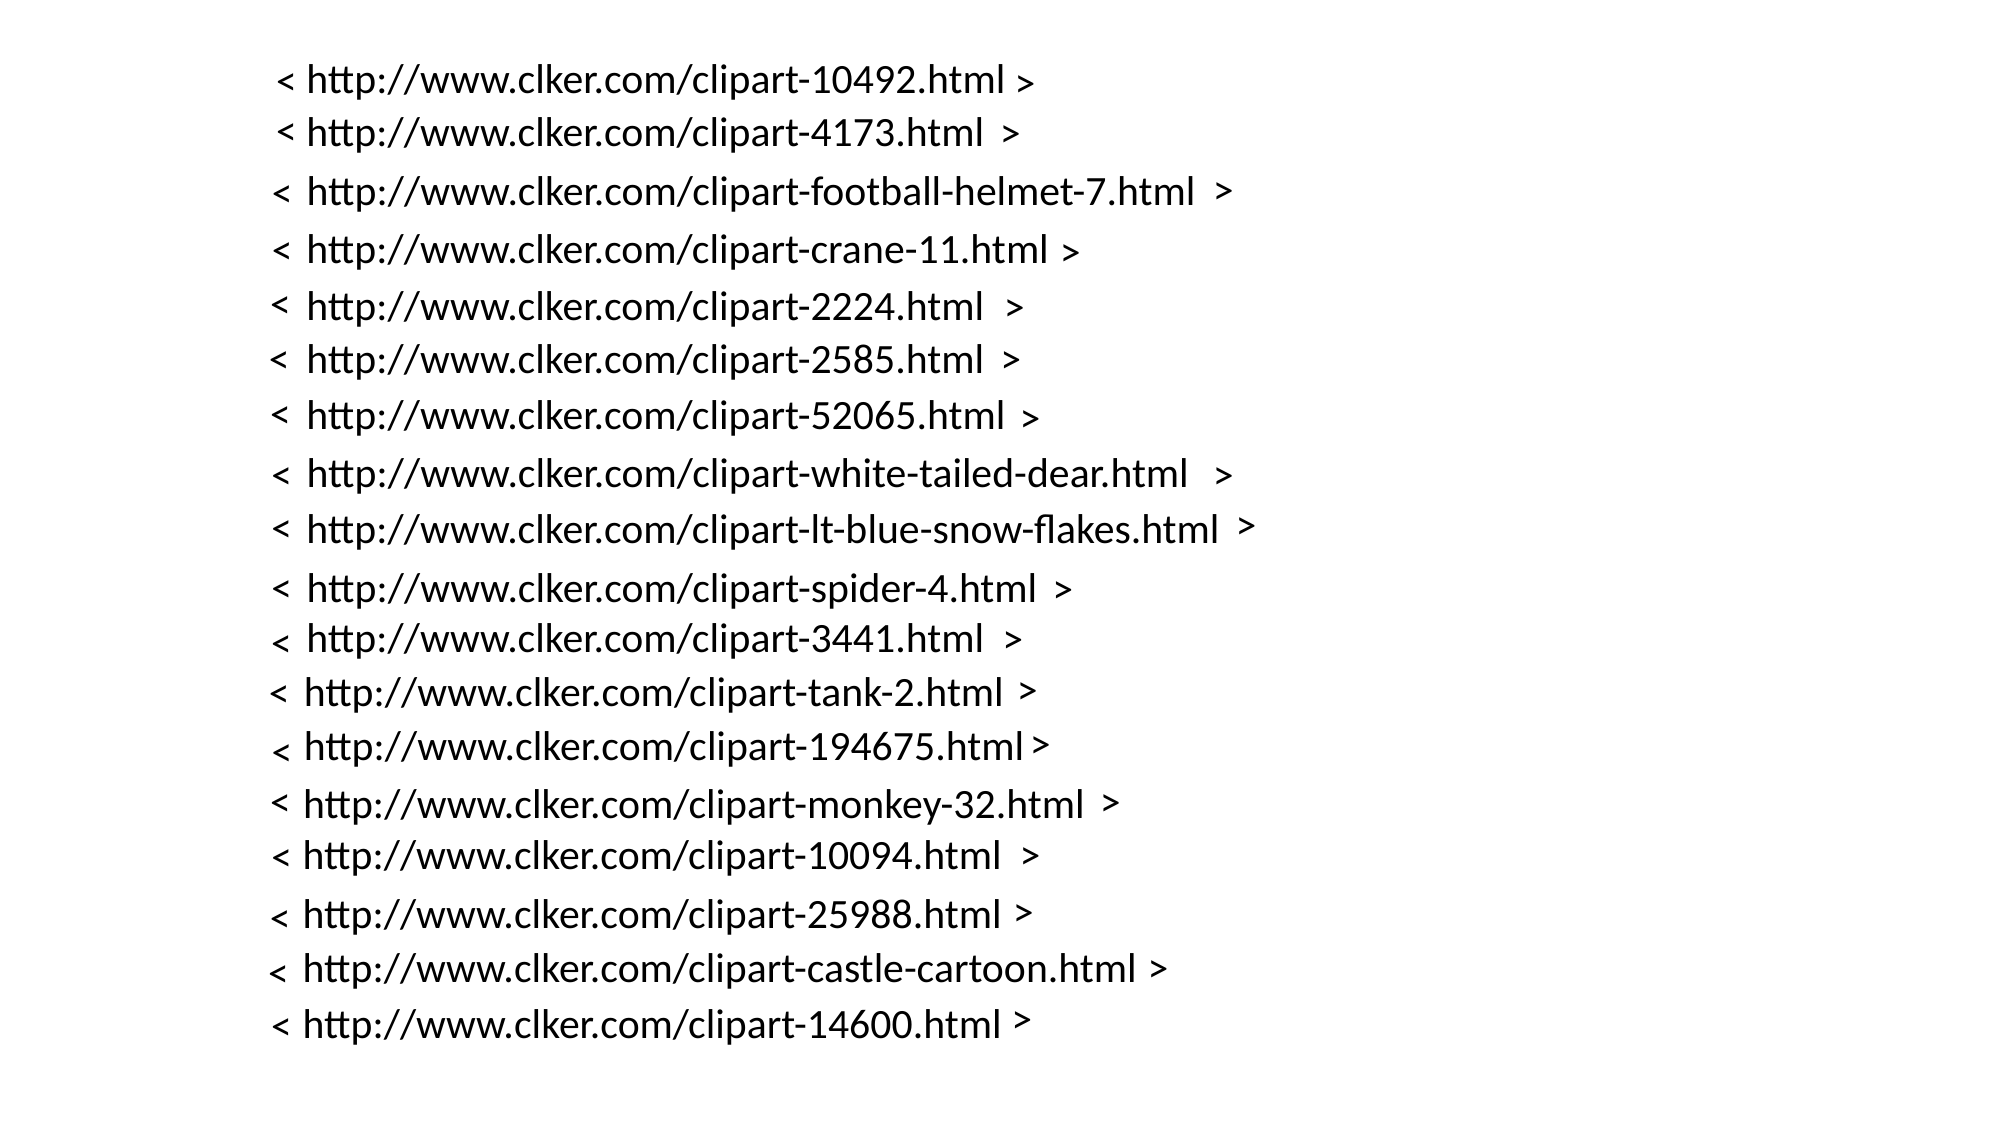

http://www.clker.com/clipart-10492.html
<
>
<
http://www.clker.com/clipart-4173.html
>
>
http://www.clker.com/clipart-football-helmet-7.html
<
http://www.clker.com/clipart-crane-11.html
<
>
<
http://www.clker.com/clipart-2224.html
>
<
>
http://www.clker.com/clipart-2585.html
<
http://www.clker.com/clipart-52065.html
>
http://www.clker.com/clipart-white-tailed-dear.html
<
>
>
<
http://www.clker.com/clipart-lt-blue-snow-flakes.html
http://www.clker.com/clipart-spider-4.html
<
>
http://www.clker.com/clipart-3441.html
>
<
>
http://www.clker.com/clipart-tank-2.html
<
>
http://www.clker.com/clipart-194675.html
<
<
>
http://www.clker.com/clipart-monkey-32.html
http://www.clker.com/clipart-10094.html
>
<
>
http://www.clker.com/clipart-25988.html
<
http://www.clker.com/clipart-castle-cartoon.html
>
<
>
http://www.clker.com/clipart-14600.html
<